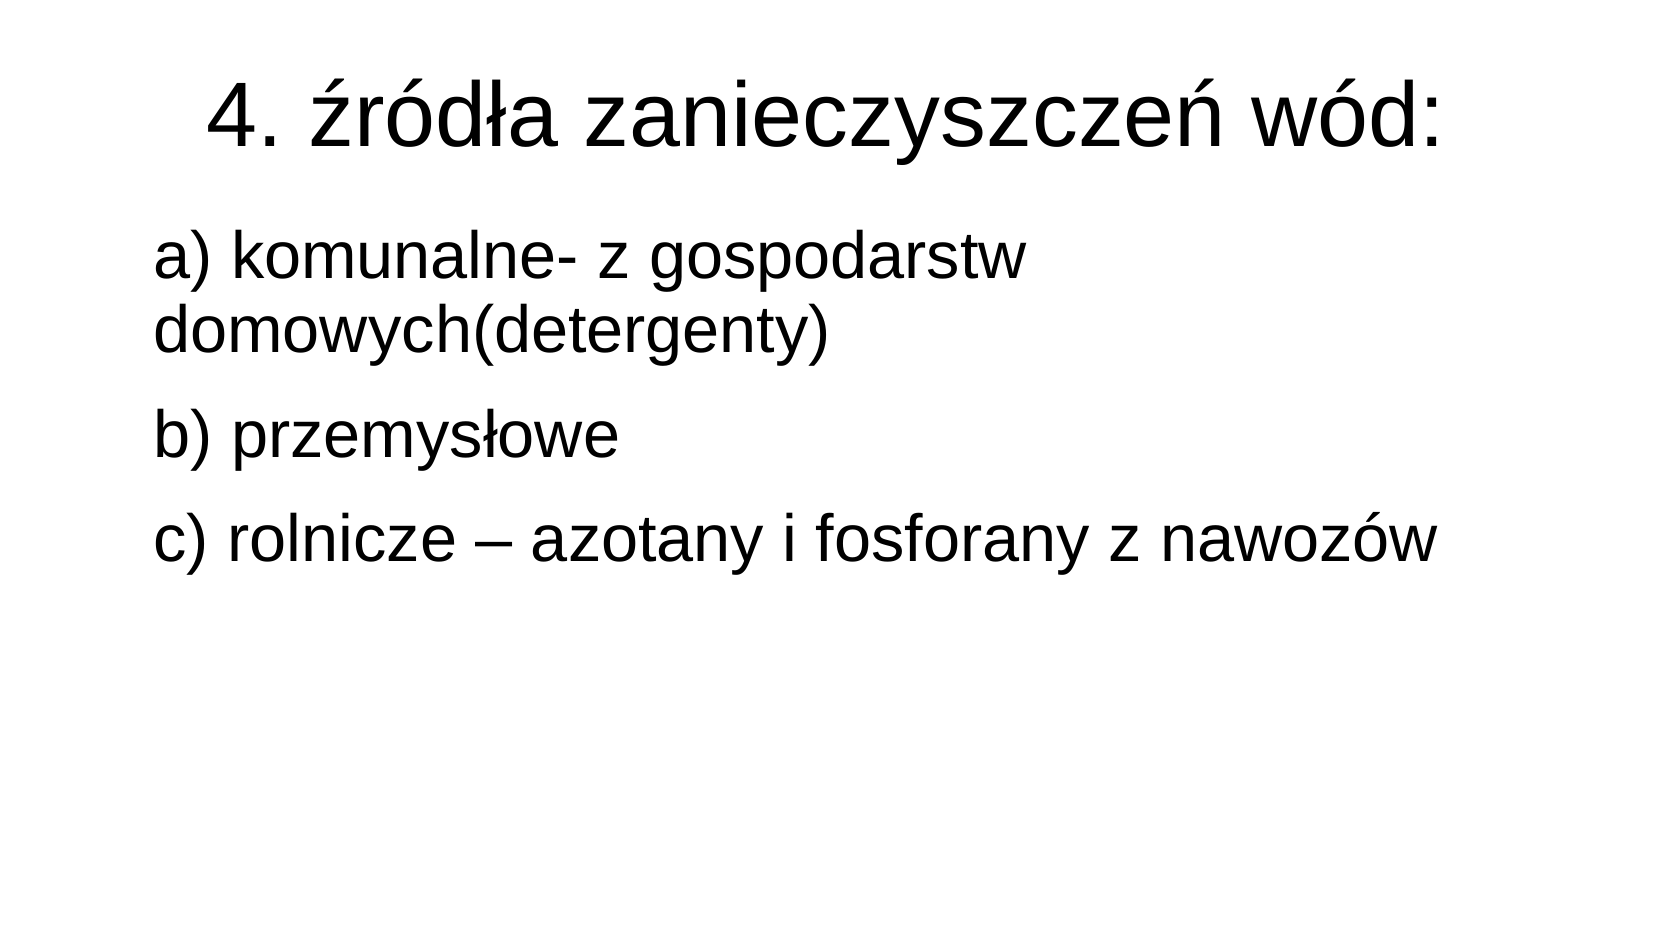

# 4. źródła zanieczyszczeń wód:
a) komunalne- z gospodarstw domowych(detergenty)
b) przemysłowe
c) rolnicze – azotany i fosforany z nawozów